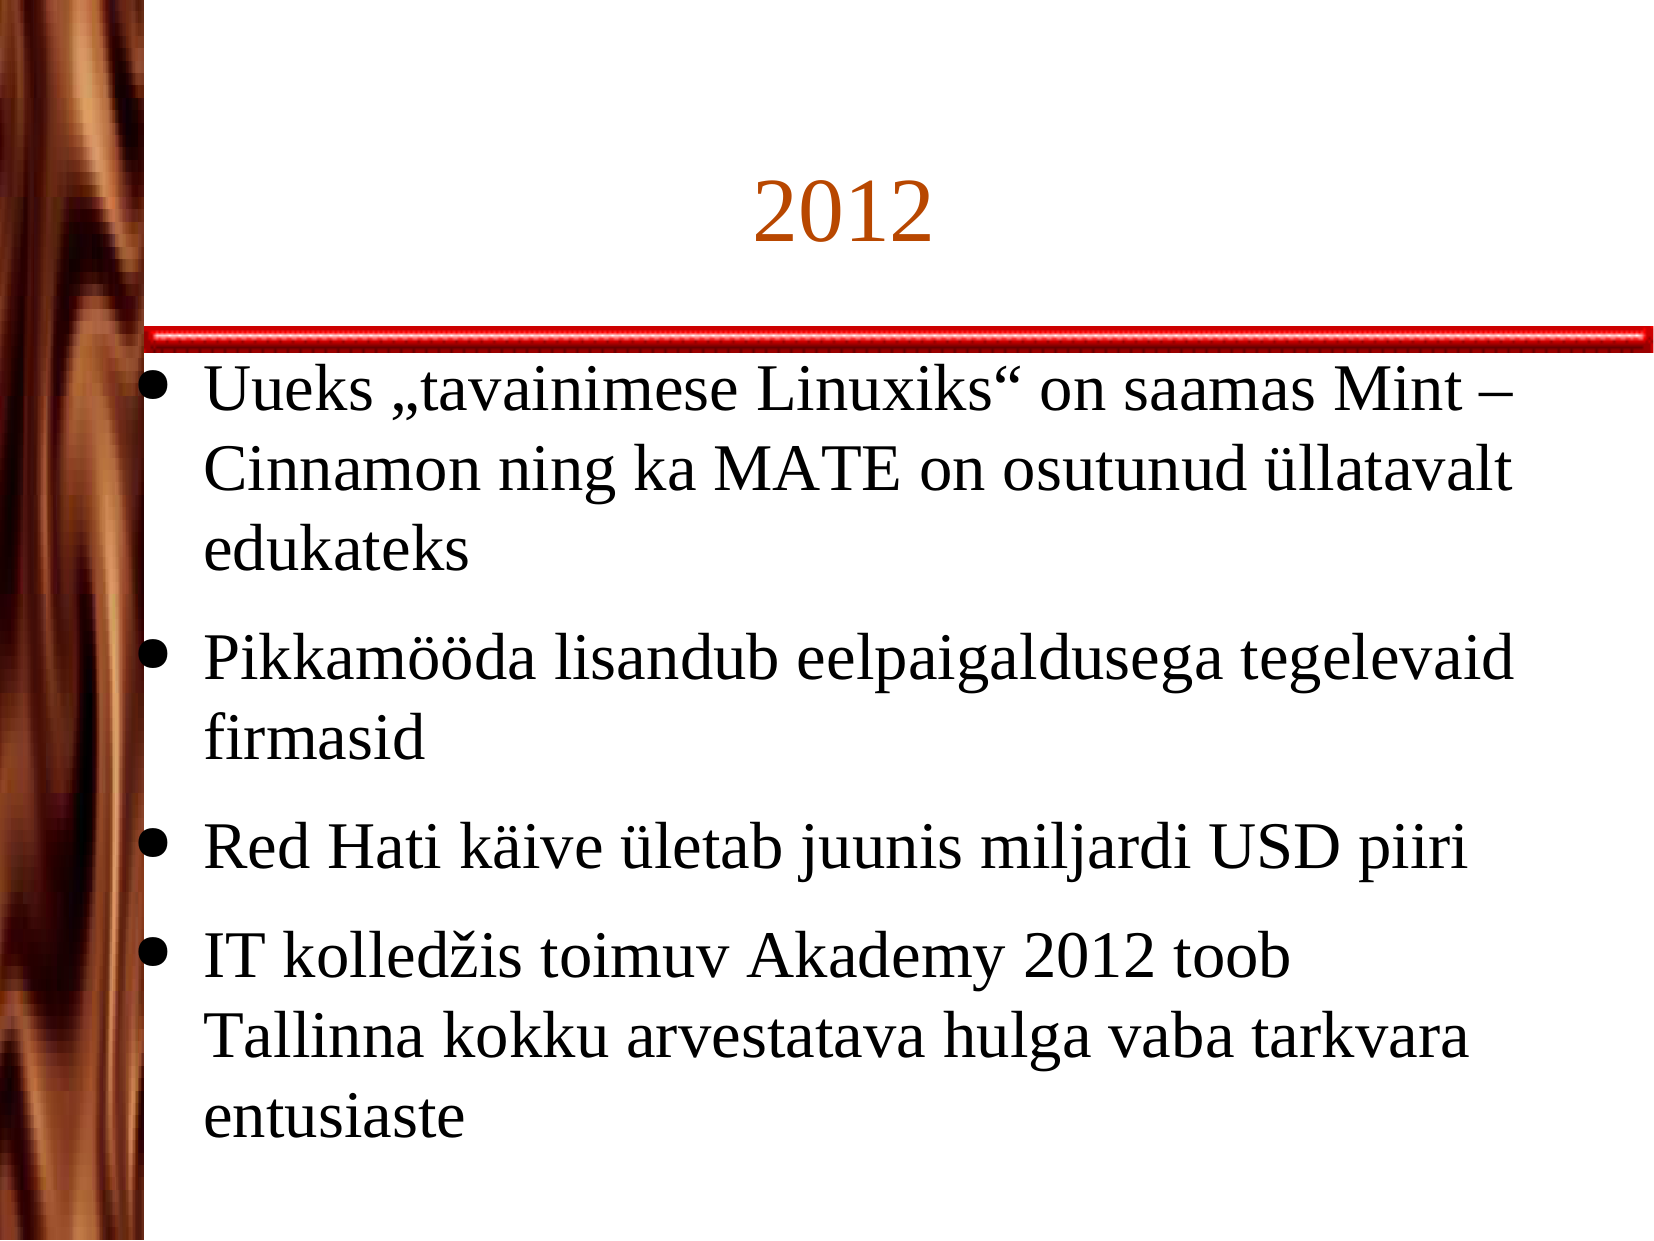

# 2012
Uueks „tavainimese Linuxiks“ on saamas Mint – Cinnamon ning ka MATE on osutunud üllatavalt edukateks
Pikkamööda lisandub eelpaigaldusega tegelevaid firmasid
Red Hati käive ületab juunis miljardi USD piiri
IT kolledžis toimuv Akademy 2012 toob Tallinna kokku arvestatava hulga vaba tarkvara entusiaste